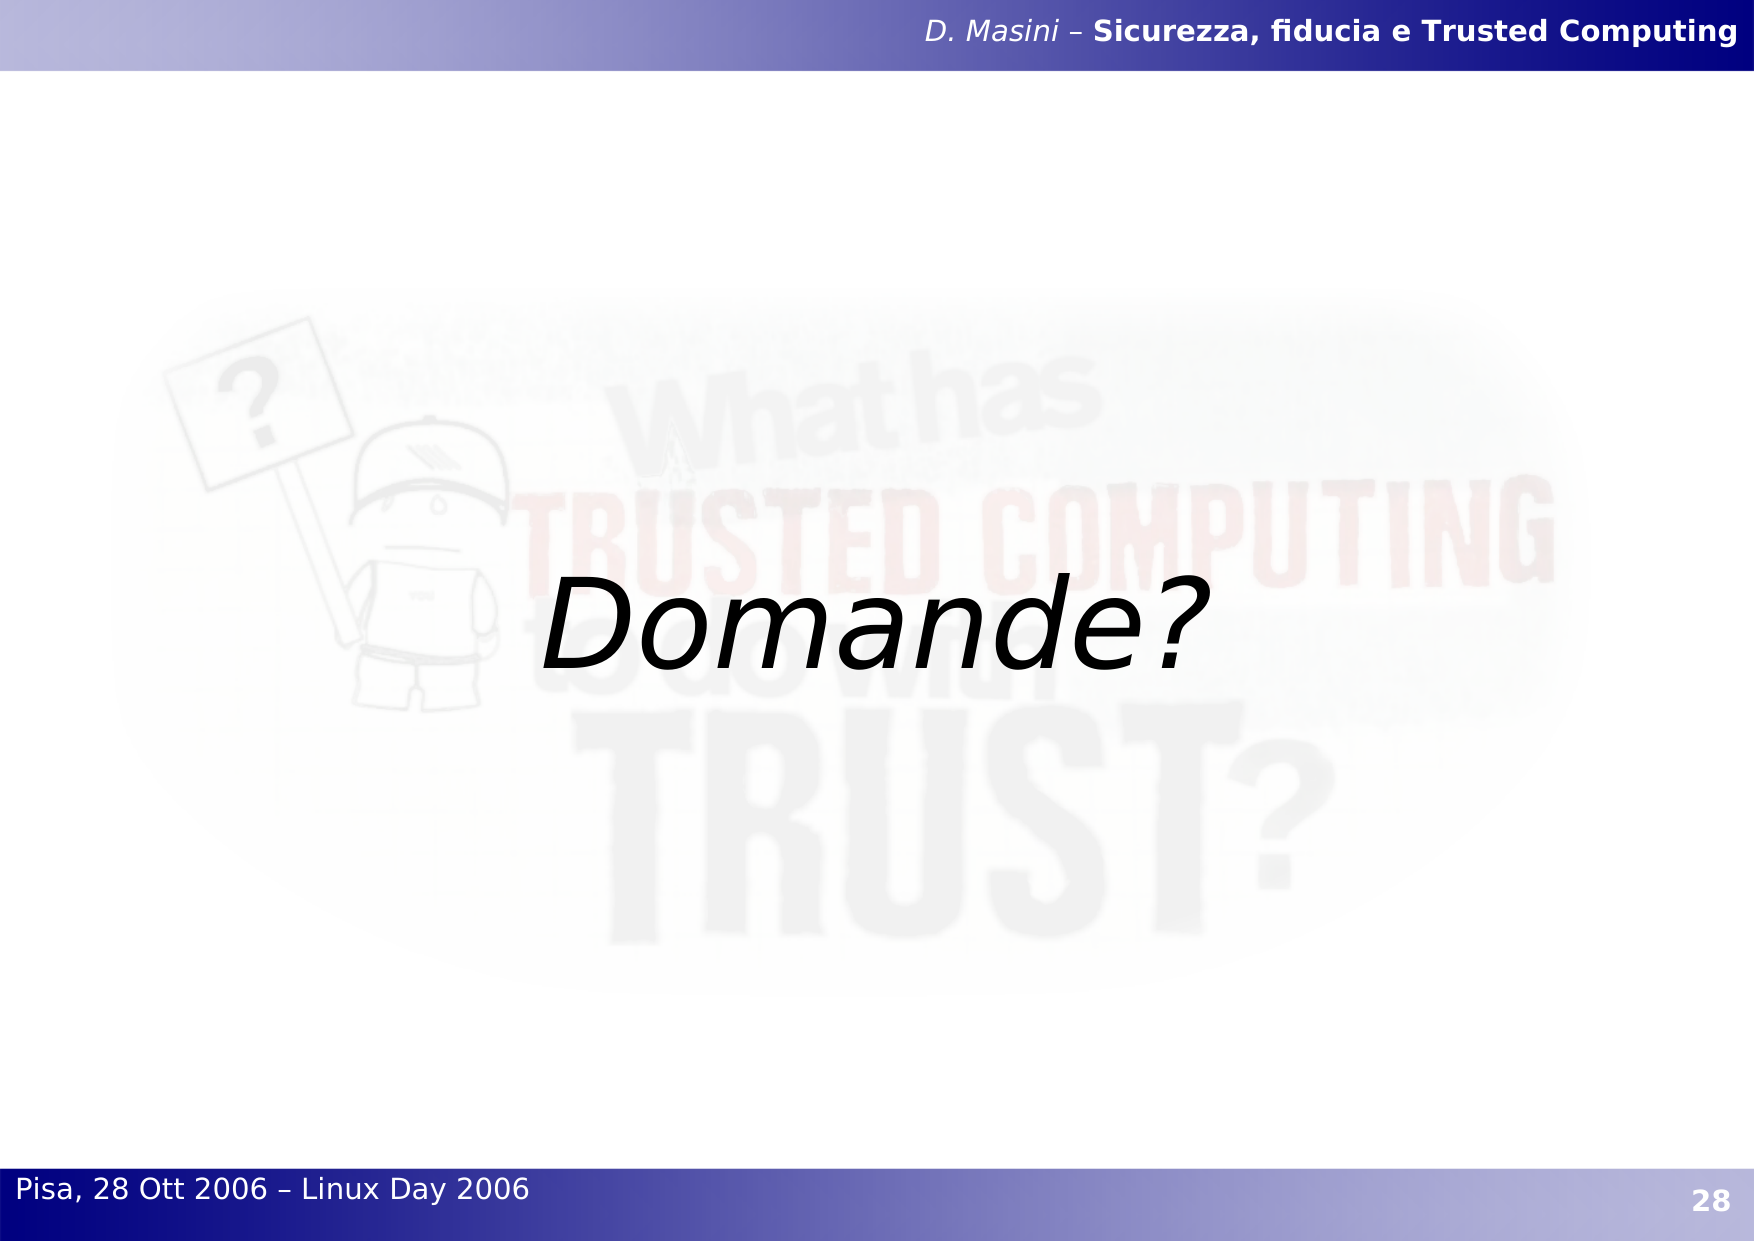

D. Masini – Sicurezza, fiducia e Trusted Computing
Domande?
Pisa, 28 Ott 2006 – Linux Day 2006